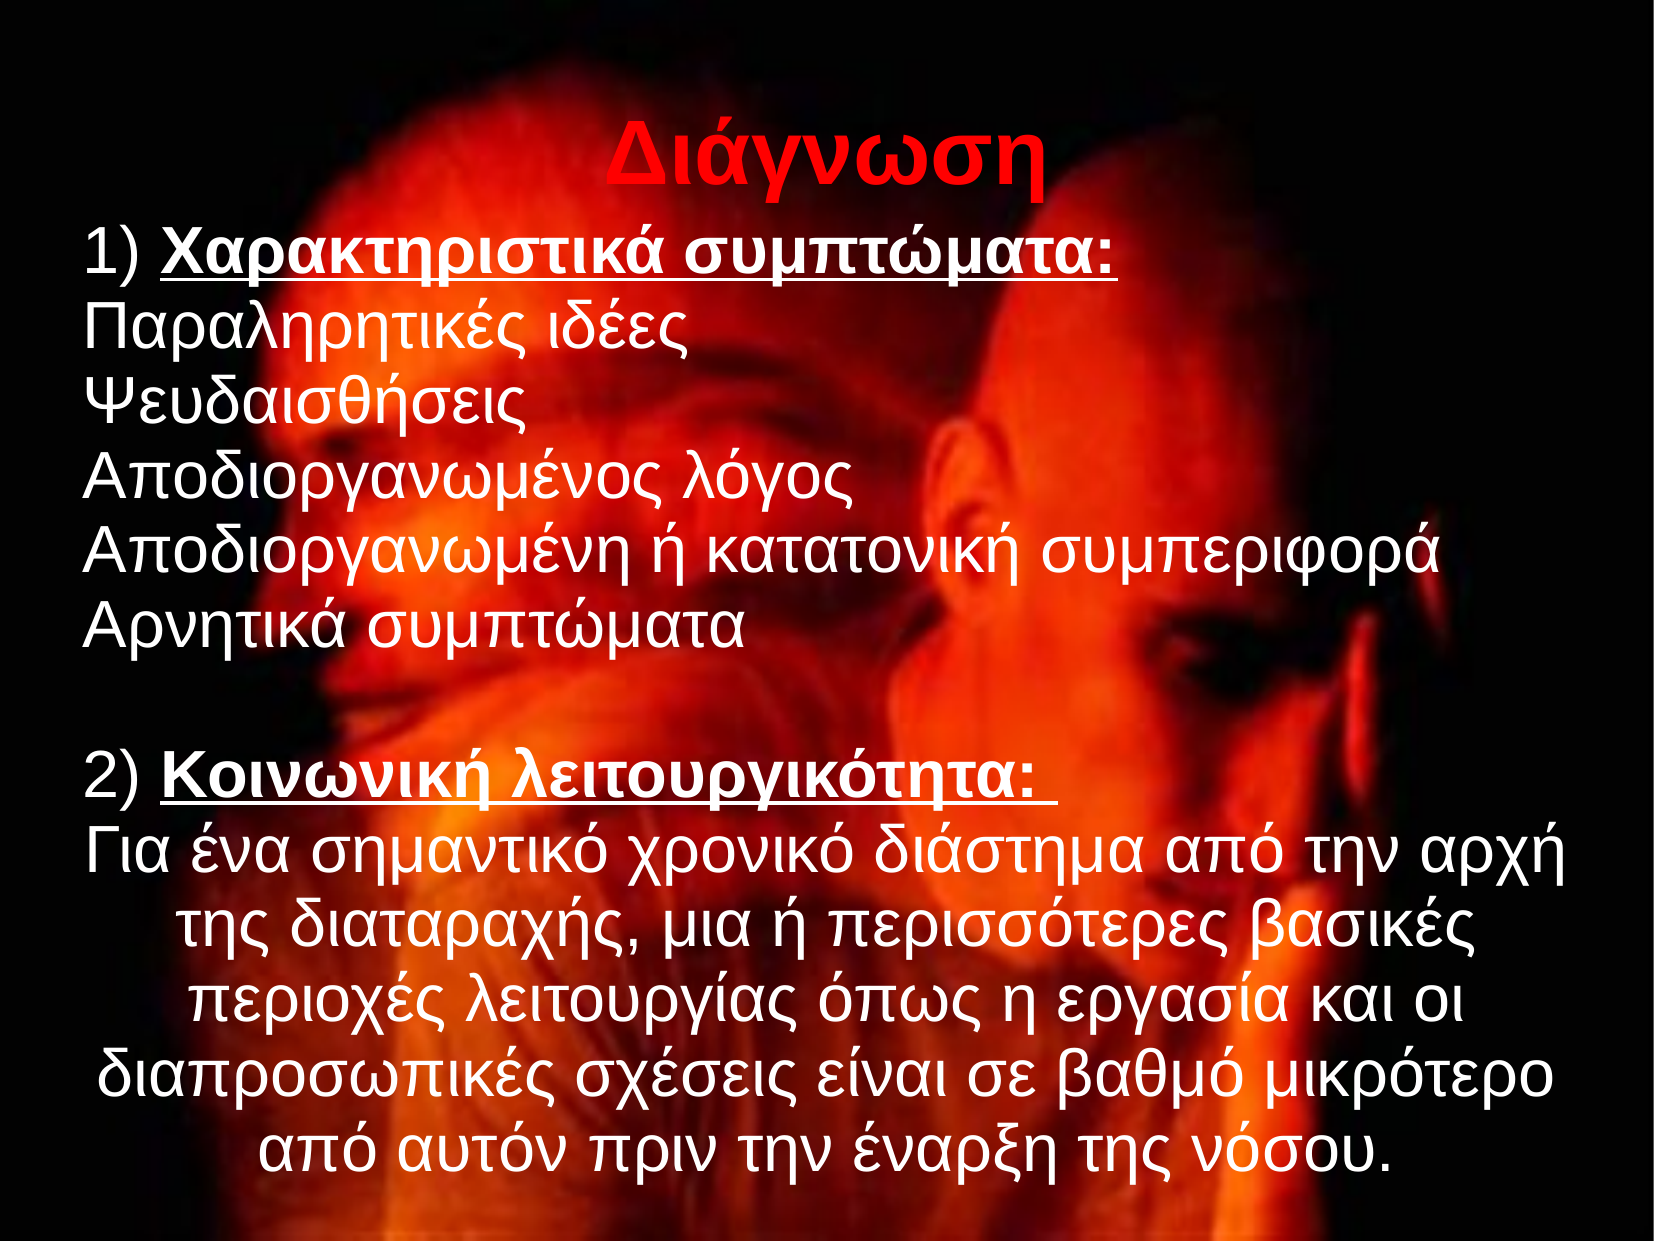

# Διάγνωση
1) Χαρακτηριστικά συμπτώματα:
Παραληρητικές ιδέες
Ψευδαισθήσεις
Αποδιοργανωμένος λόγος
Αποδιοργανωμένη ή κατατονική συμπεριφορά
Αρνητικά συμπτώματα
2) Κοινωνική λειτουργικότητα:
Για ένα σημαντικό χρονικό διάστημα από την αρχή της διαταραχής, μια ή περισσότερες βασικές περιοχές λειτουργίας όπως η εργασία και οι διαπροσωπικές σχέσεις είναι σε βαθμό μικρότερο από αυτόν πριν την έναρξη της νόσου.